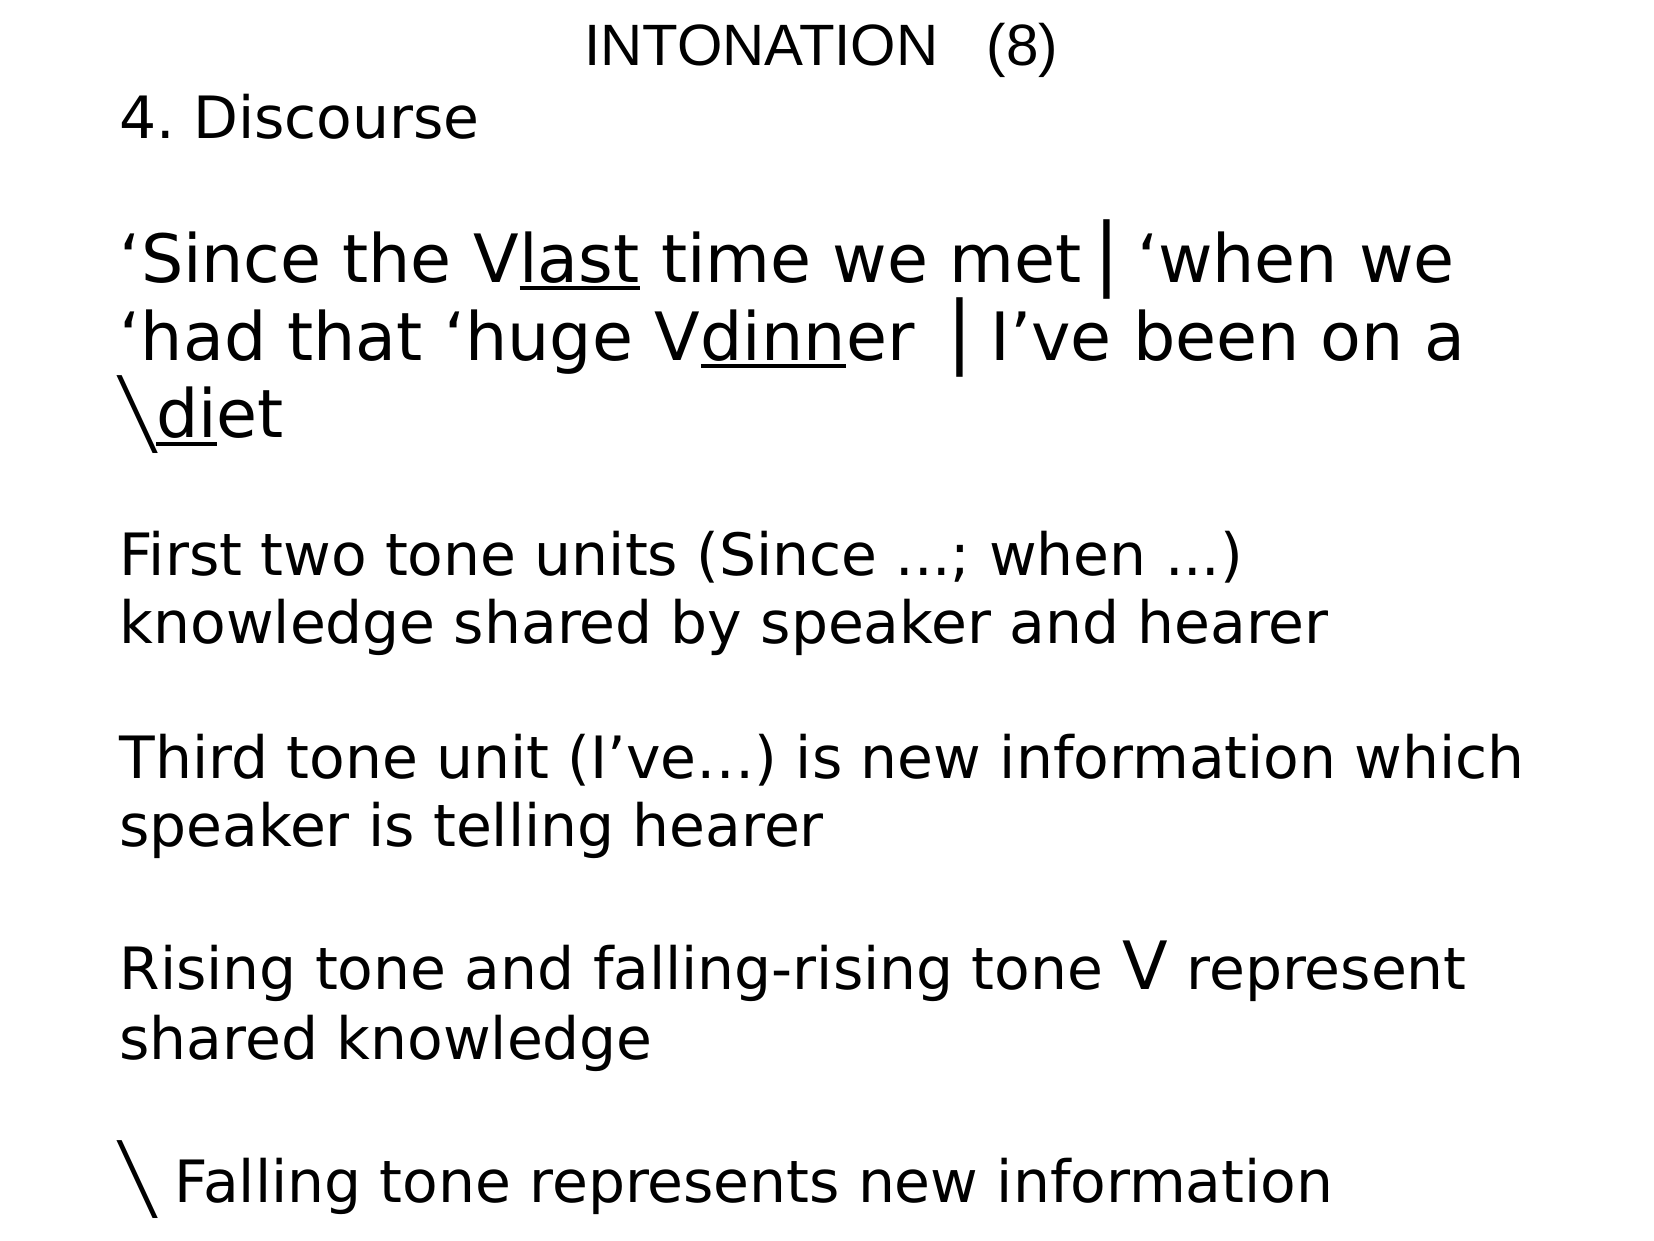

# INTONATION (8)
4. Discourse
‘Since the ᐯlast time we met⎟ ‘when we ‘had that ‘huge ᐯdinner ⎟ I’ve been on a ╲diet
First two tone units (Since ...; when ...) knowledge shared by speaker and hearer
Third tone unit (I’ve…) is new information which speaker is telling hearer
Rising tone and falling-rising tone ᐯ represent shared knowledge
╲ Falling tone represents new information